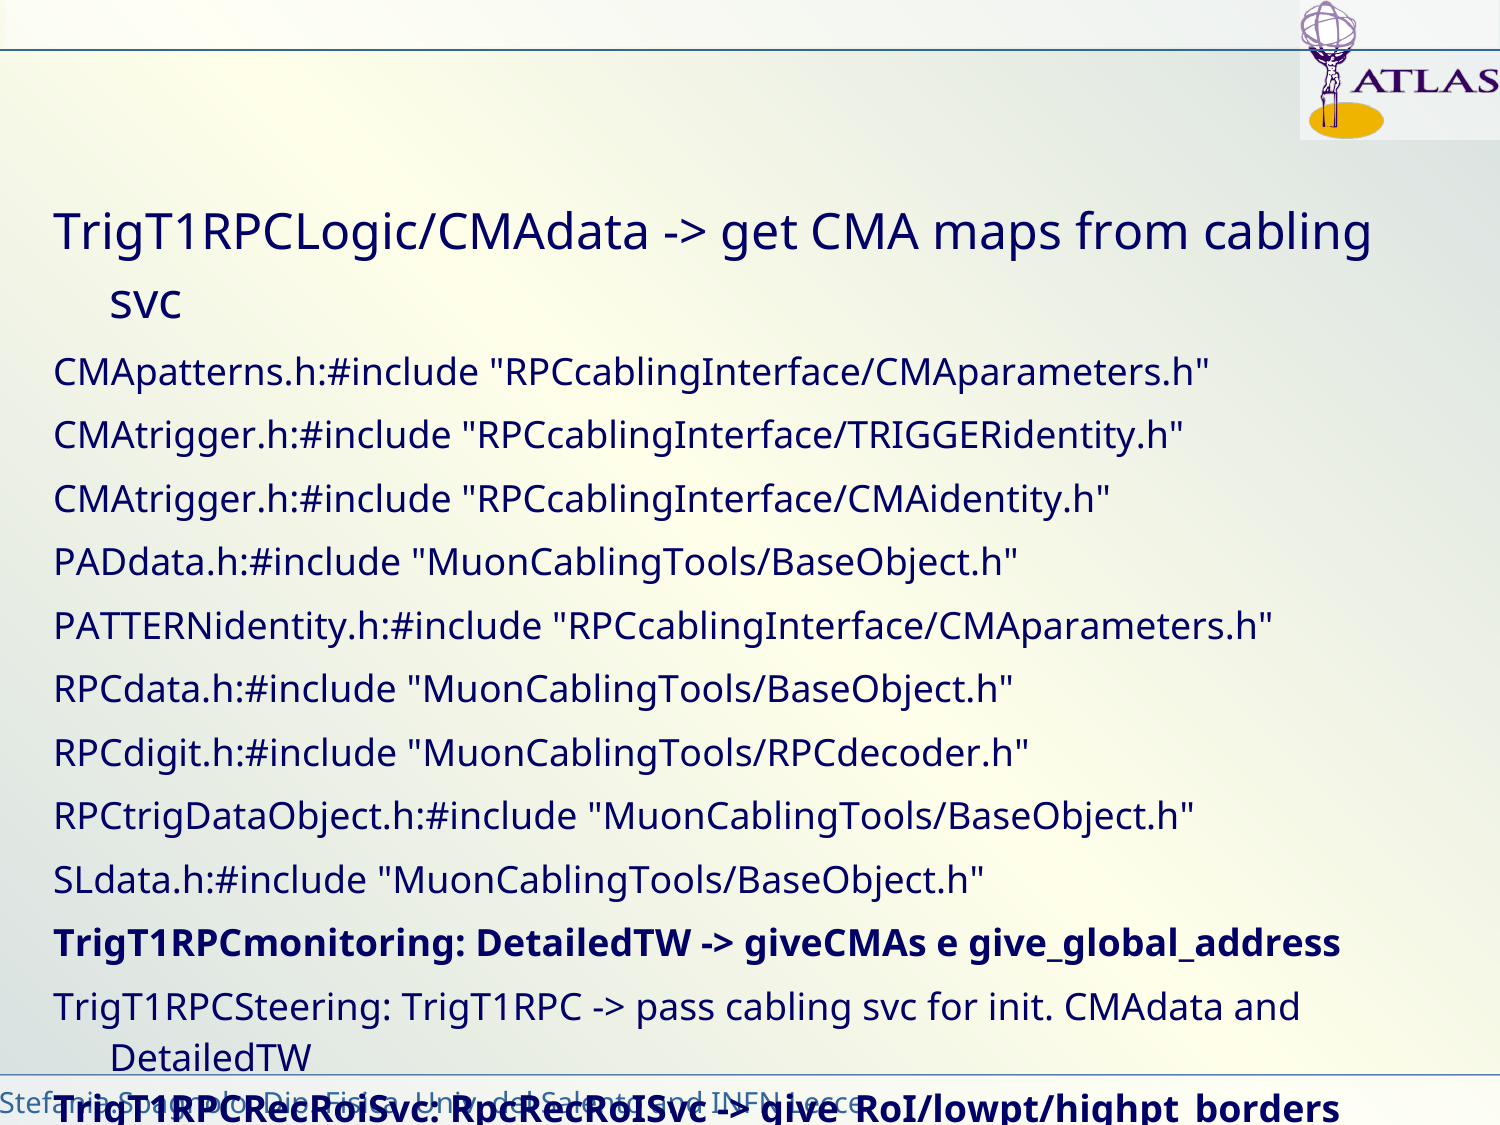

#
TrigT1RPCLogic/CMAdata -> get CMA maps from cabling svc
CMApatterns.h:#include "RPCcablingInterface/CMAparameters.h"
CMAtrigger.h:#include "RPCcablingInterface/TRIGGERidentity.h"
CMAtrigger.h:#include "RPCcablingInterface/CMAidentity.h"
PADdata.h:#include "MuonCablingTools/BaseObject.h"
PATTERNidentity.h:#include "RPCcablingInterface/CMAparameters.h"
RPCdata.h:#include "MuonCablingTools/BaseObject.h"
RPCdigit.h:#include "MuonCablingTools/RPCdecoder.h"
RPCtrigDataObject.h:#include "MuonCablingTools/BaseObject.h"
SLdata.h:#include "MuonCablingTools/BaseObject.h"
TrigT1RPCmonitoring: DetailedTW -> giveCMAs e give_global_address
TrigT1RPCSteering: TrigT1RPC -> pass cabling svc for init. CMAdata and DetailedTW
TrigT1RPCRecRoiSvc: RpcRecRoISvc -> give_RoI/lowpt/highpt_borders and retrieve give_RDOs